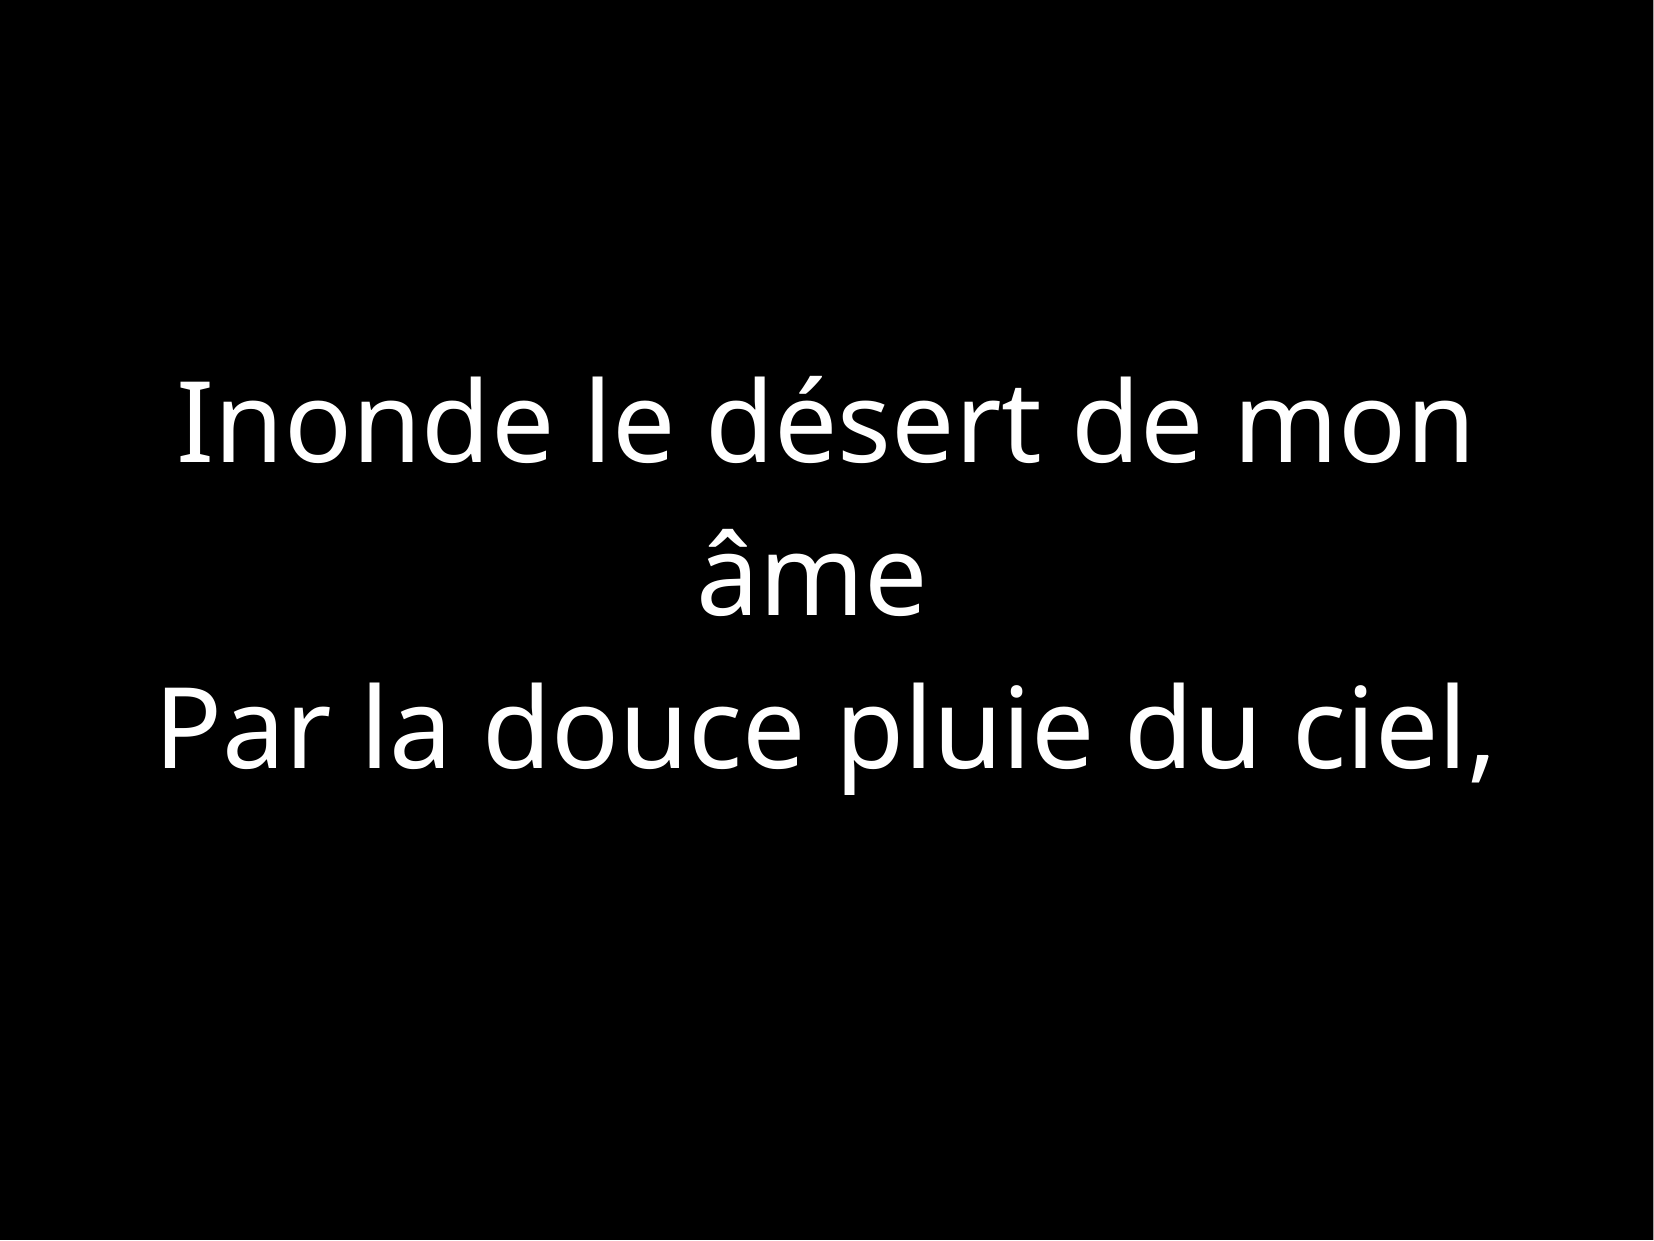

# Inonde le désert de mon âme
Par la douce pluie du ciel,